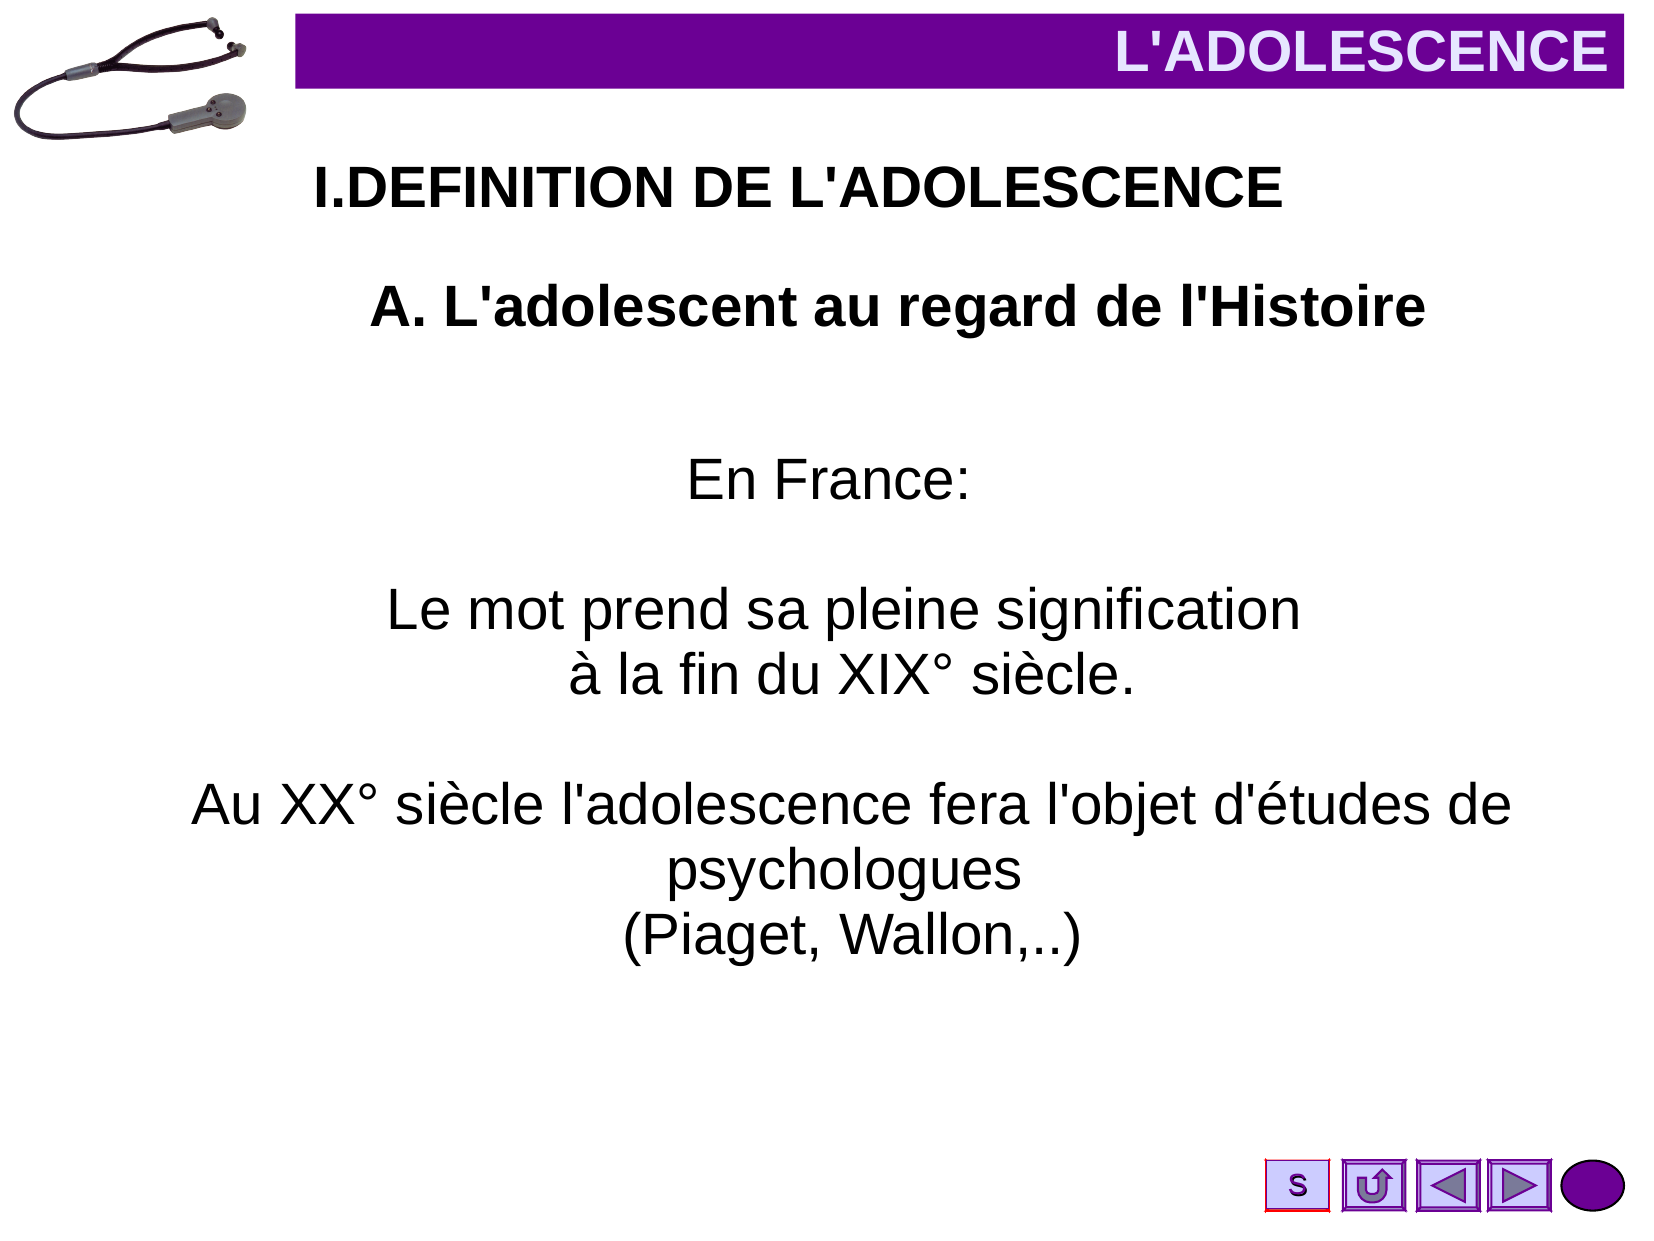

L'ADOLESCENCE
I.DEFINITION DE L'ADOLESCENCE
A. L'adolescent au regard de l'Histoire
 En France:
Le mot prend sa pleine signification
à la fin du XIX° siècle.
Au XX° siècle l'adolescence fera l'objet d'études de psychologues
(Piaget, Wallon,..)